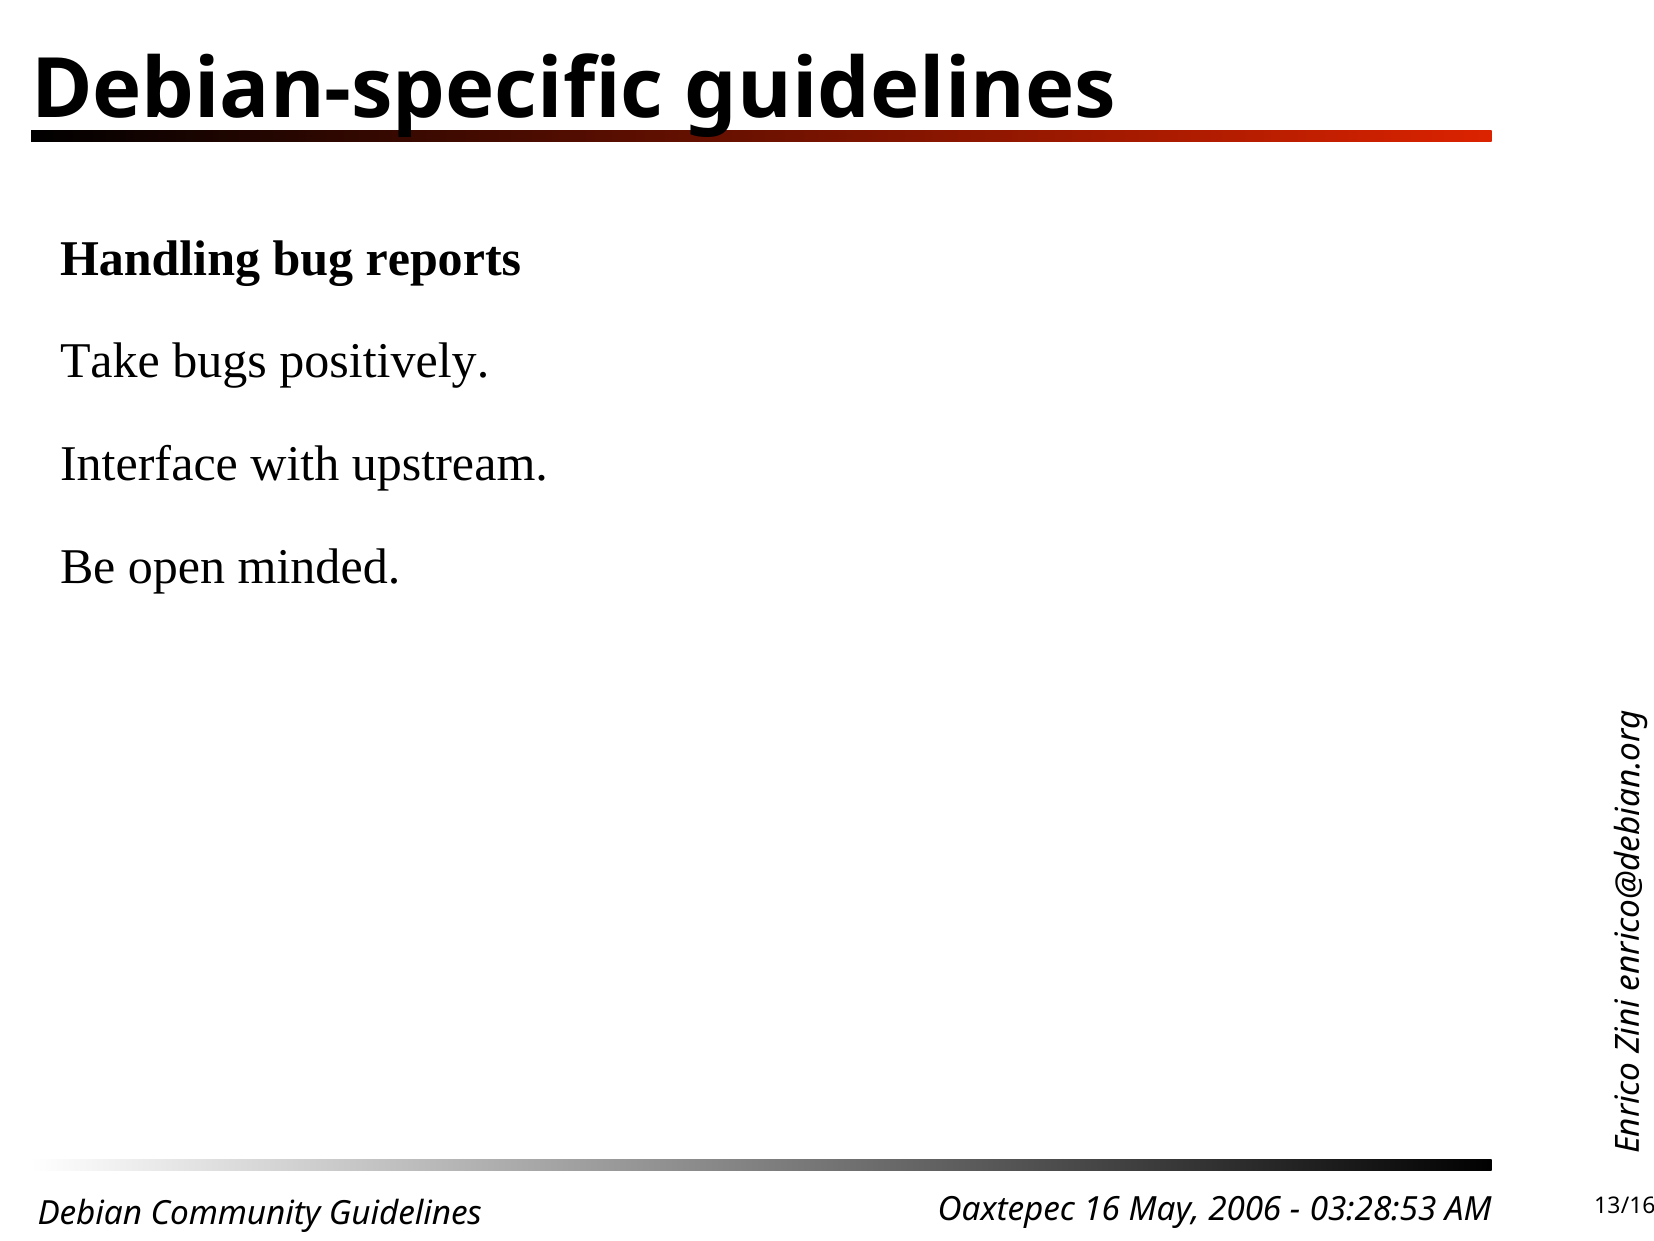

Debian-specific guidelines
Handling bug reports
Take bugs positively.
Interface with upstream.
Be open minded.